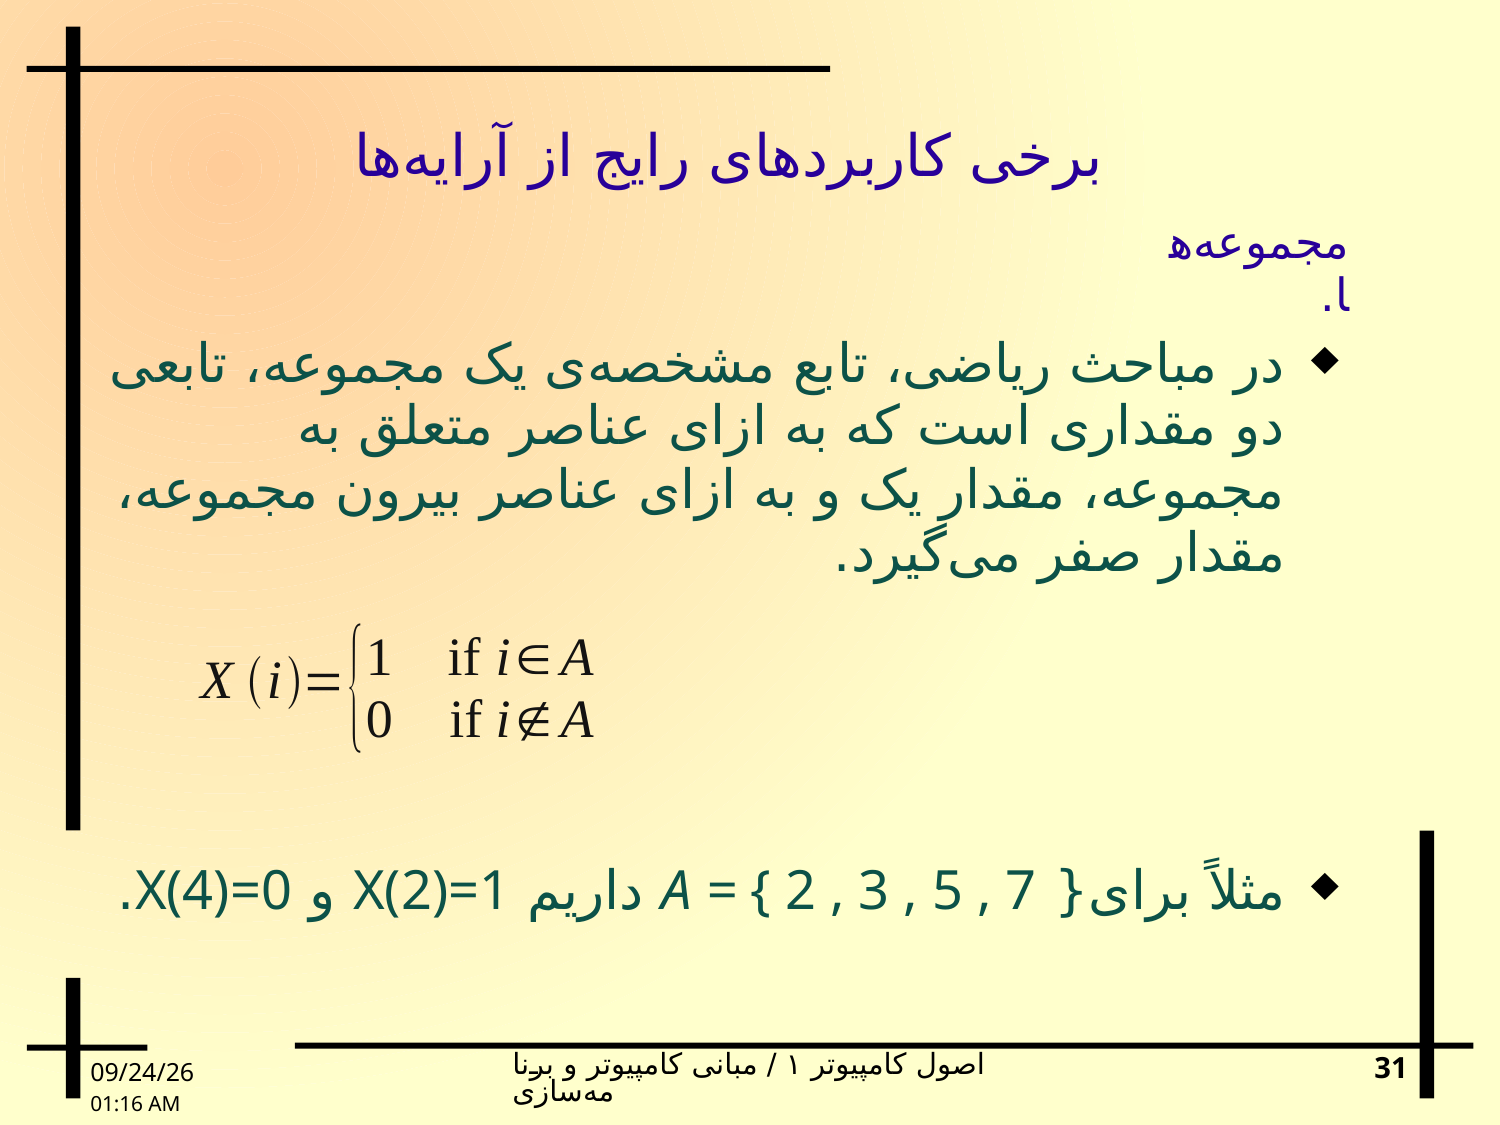

برخی کاربردهای رایج از آرایه‌ها
مجموعه‌ها.
# در مباحث ریاضی، تابع مشخصه‌ی یک مجموعه، تابعی دو مقداری است که به ازای عناصر متعلق به مجموعه، مقدار یک و به ازای عناصر بیرون مجموعه، مقدار صفر می‌گیرد.
مثلاً برای{ A = { 2 , 3 , 5 , 7 داریم X(2)=1 و X(4)=0.
اصول کامپیوتر ۱ / مبانی کامپیوتر و برنامه‌سازی
31